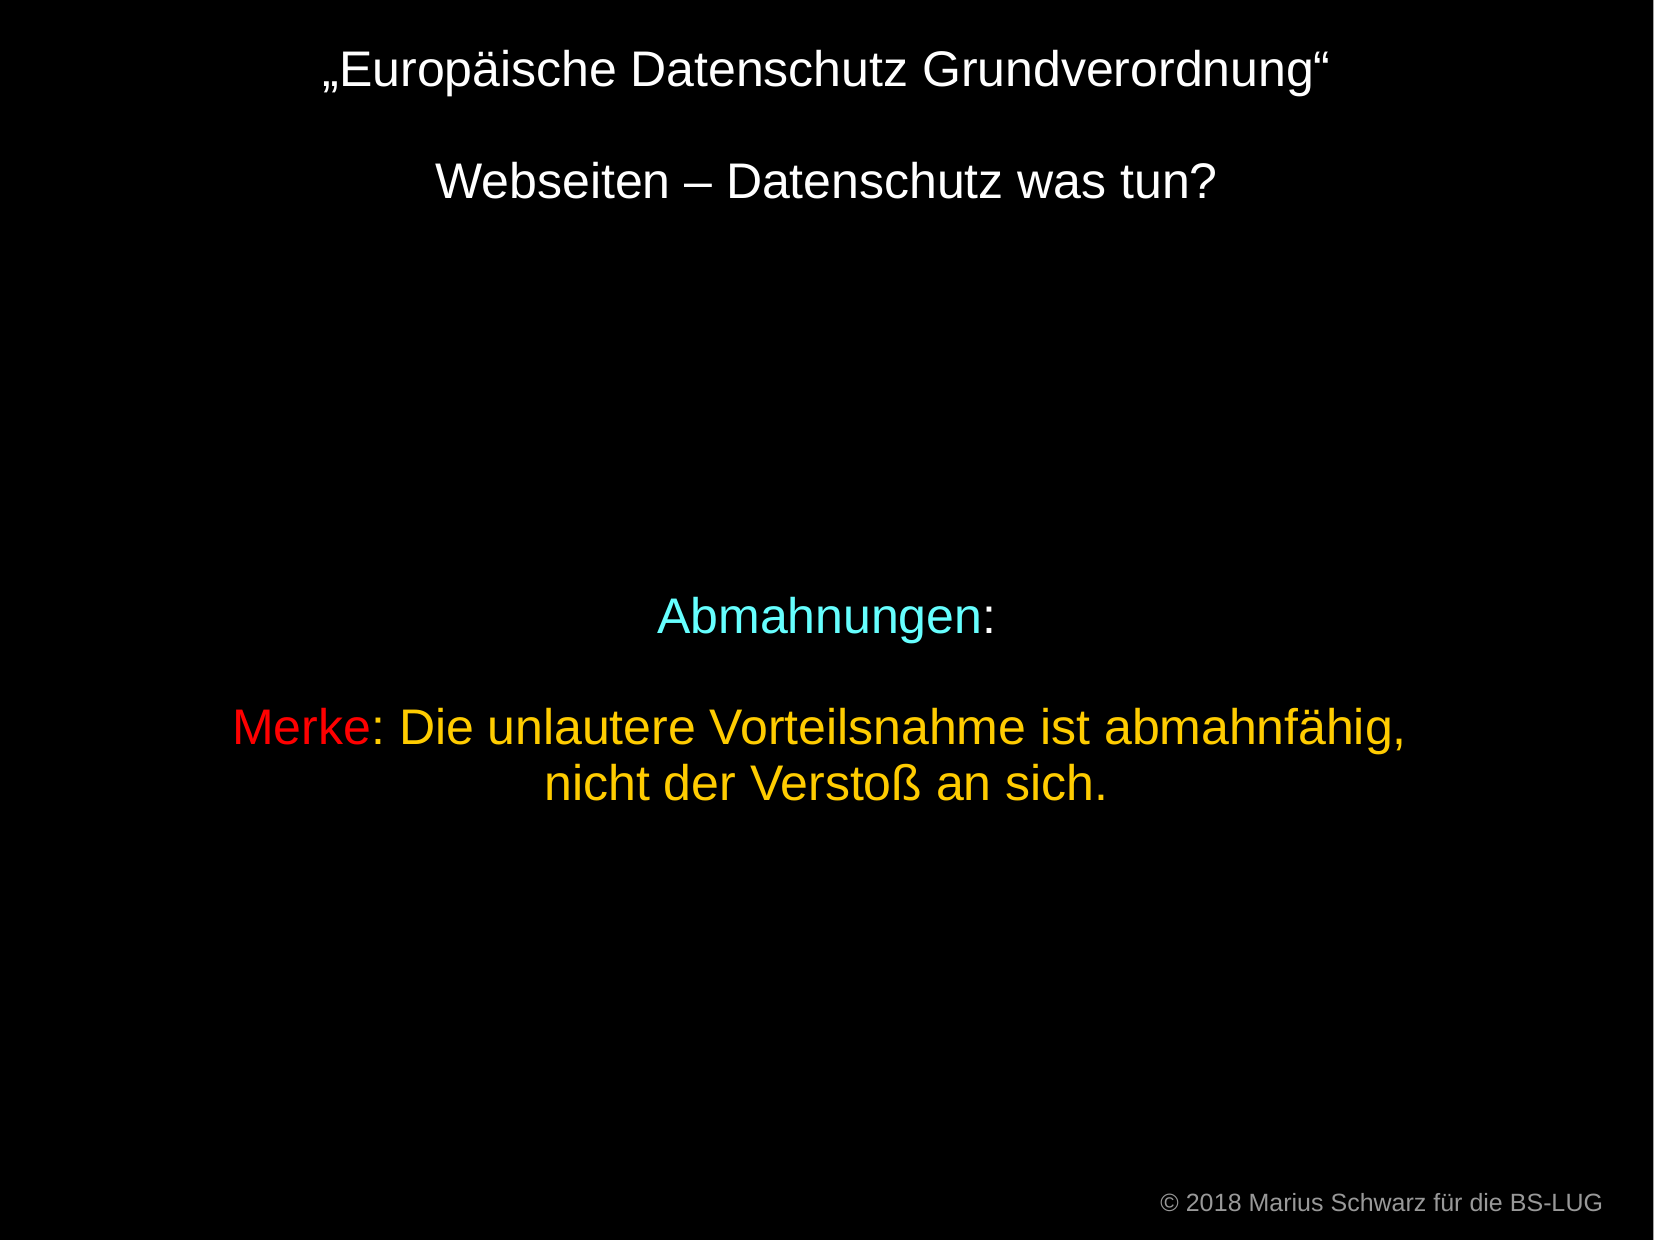

# „Europäische Datenschutz Grundverordnung“ Webseiten – Datenschutz was tun?
Abmahnungen:
Merke: Die unlautere Vorteilsnahme ist abmahnfähig,
nicht der Verstoß an sich.
© 2018 Marius Schwarz für die BS-LUG